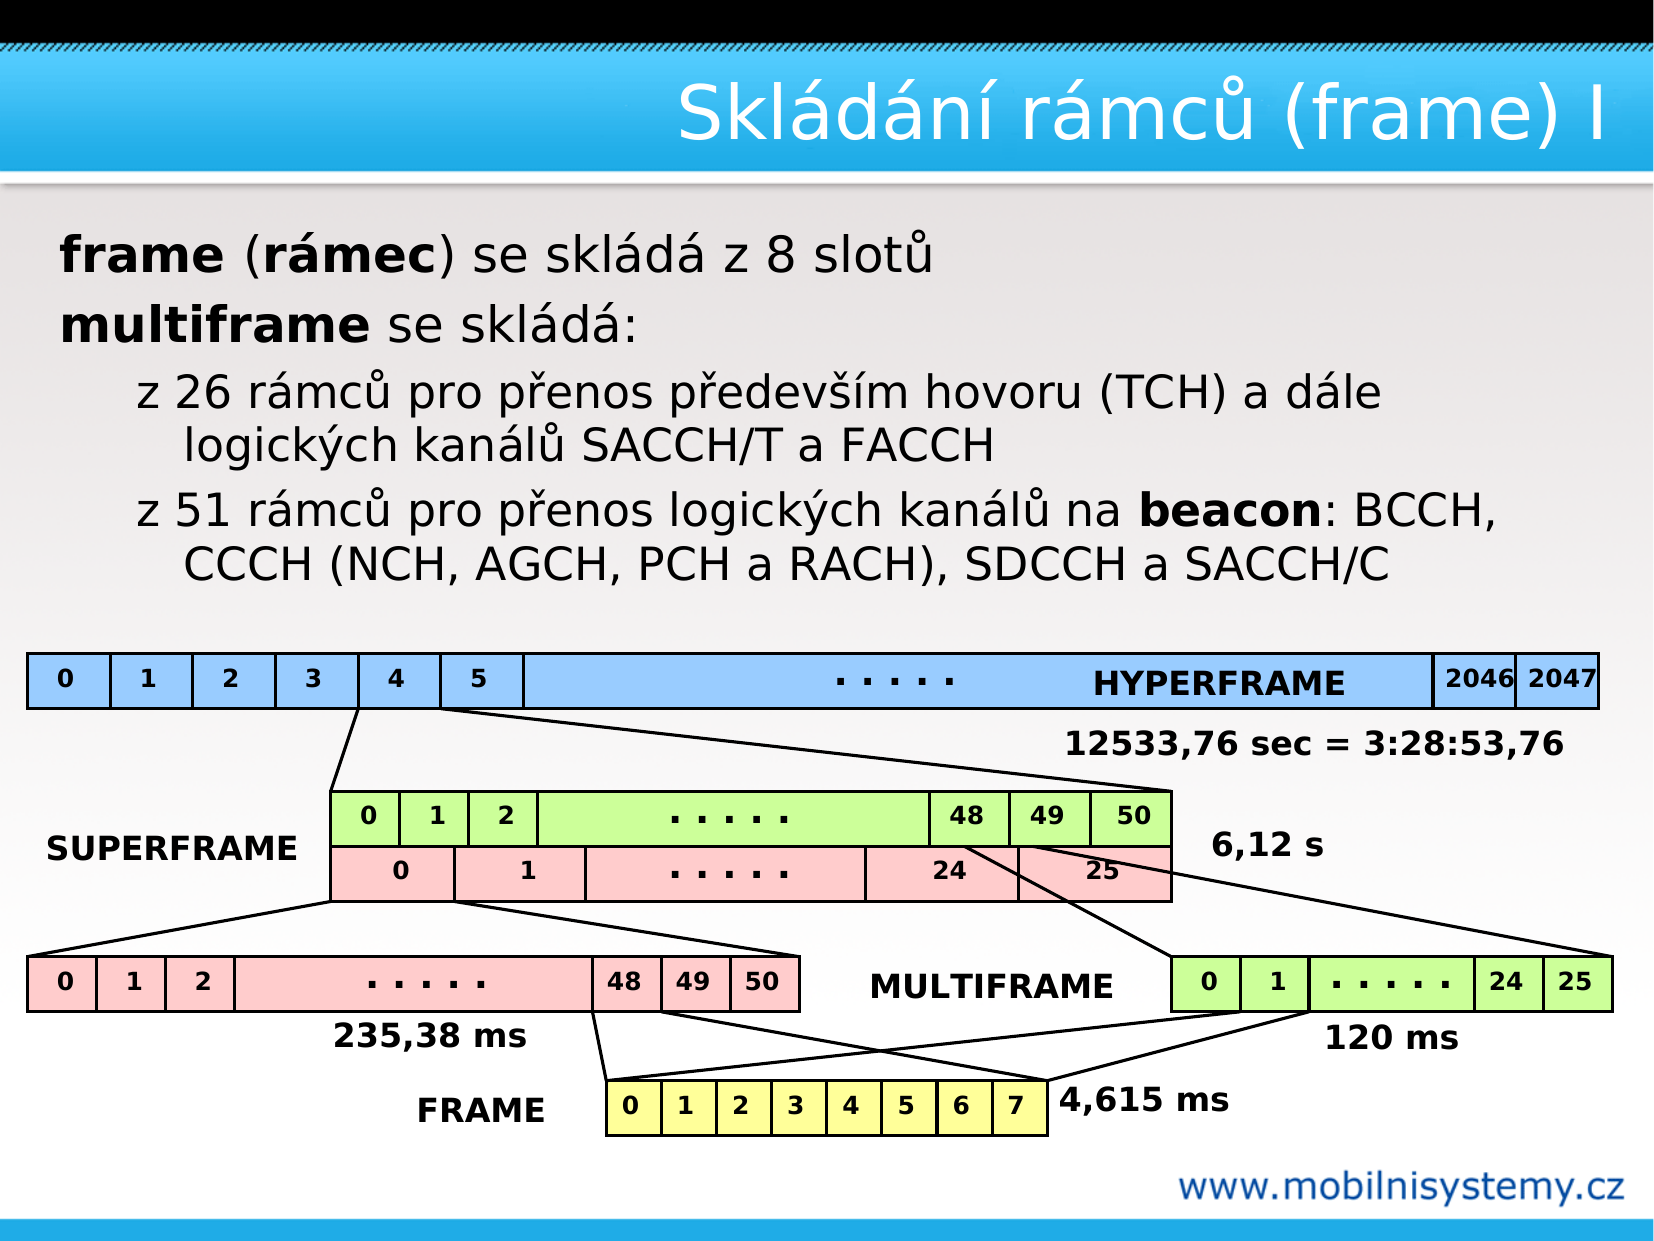

# Skládání rámců (frame) I
frame (rámec) se skládá z 8 slotů
multiframe se skládá:
z 26 rámců pro přenos především hovoru (TCH) a dále logických kanálů SACCH/T a FACCH
z 51 rámců pro přenos logických kanálů na beacon: BCCH, CCCH (NCH, AGCH, PCH a RACH), SDCCH a SACCH/C
. . . . .
0
1
2
3
4
5
2046
2047
HYPERFRAME
12533,76 sec = 3:28:53,76
. . . . .
0
1
2
48
49
50
6,12 s
SUPERFRAME
. . . . .
. . . . .
0
1
24
25
. . . . .
0
1
2
48
49
50
. . . . .
0
1
24
25
MULTIFRAME
235,38 ms
120 ms
4,615 ms
0
1
2
3
4
5
6
7
FRAME